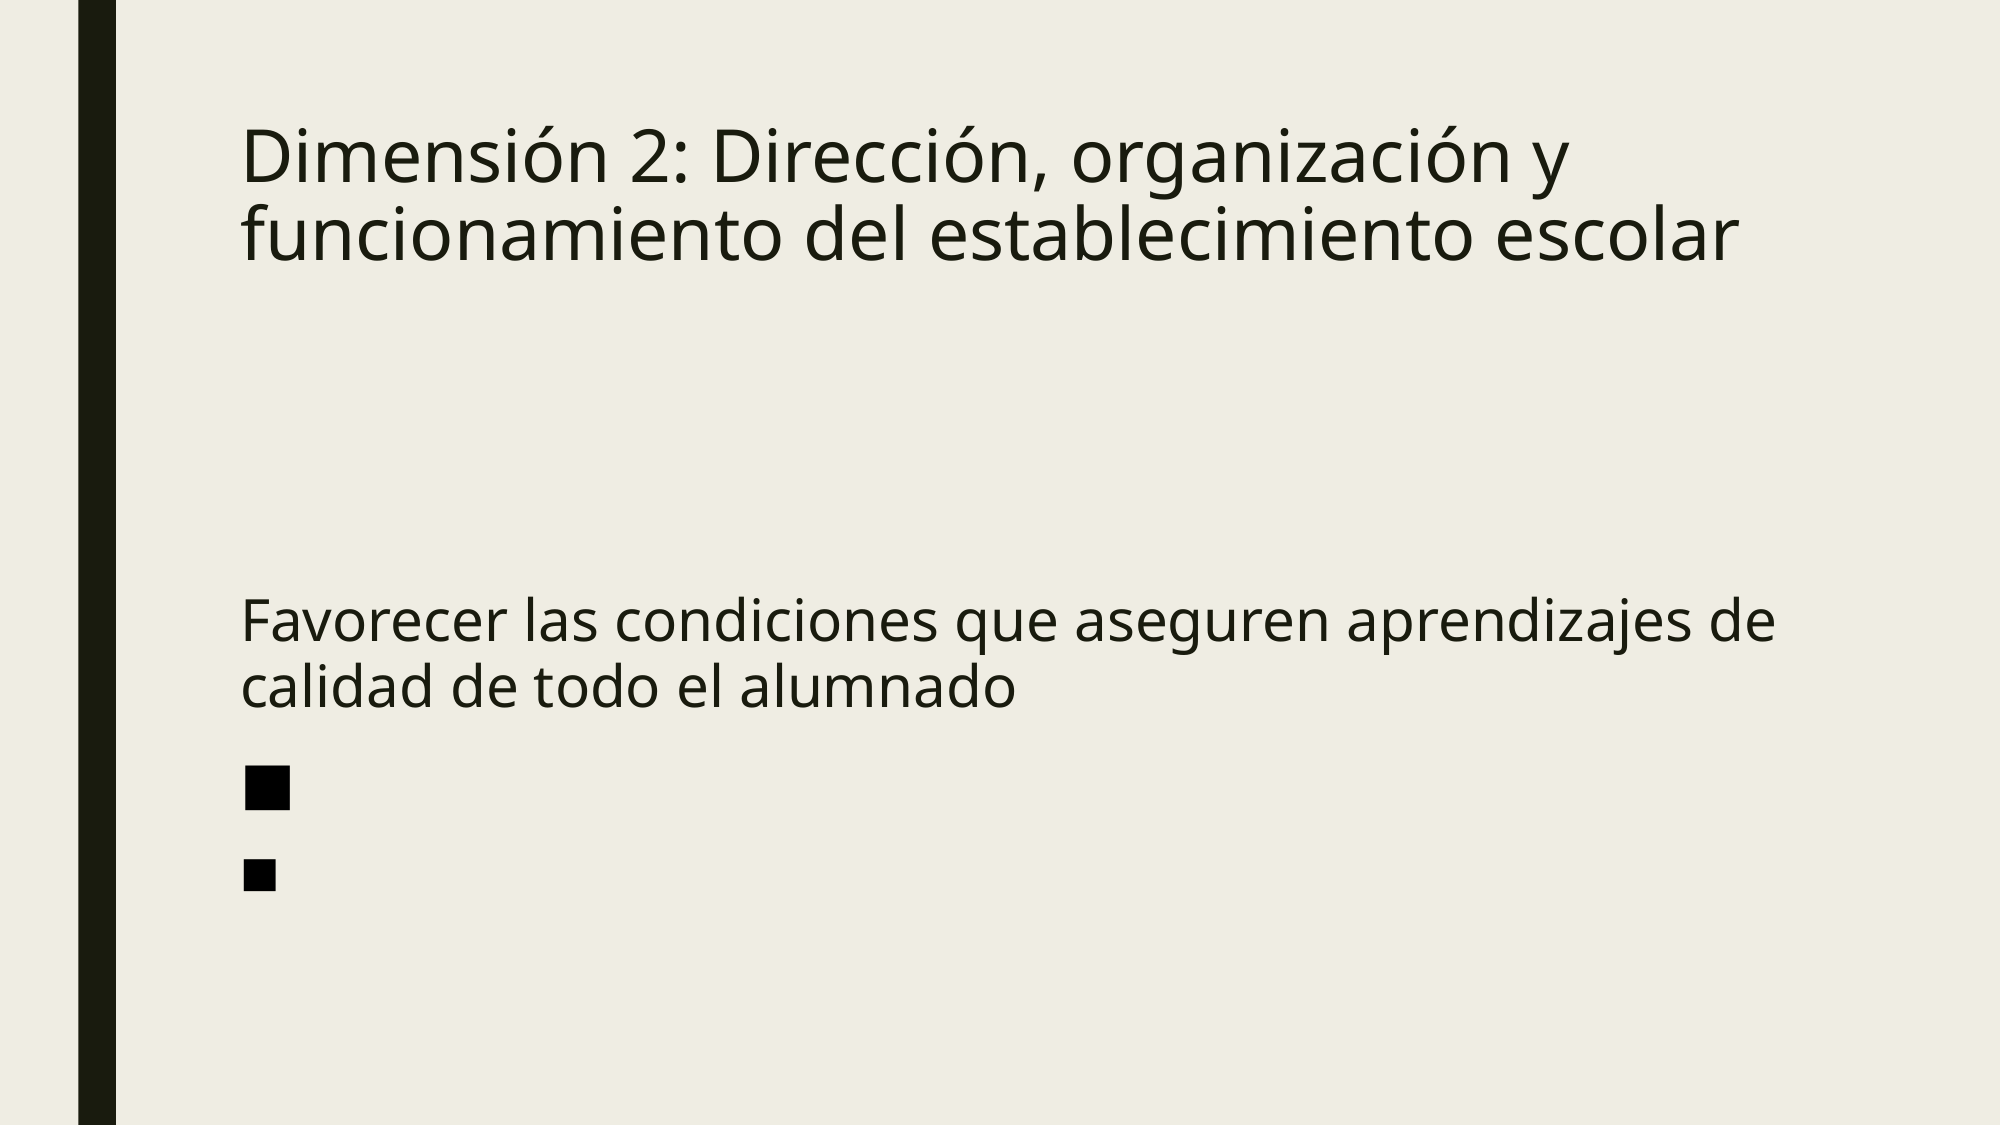

# Dimensión 2: Dirección, organización y funcionamiento del establecimiento escolar
Favorecer las condiciones que aseguren aprendizajes de calidad de todo el alumnado